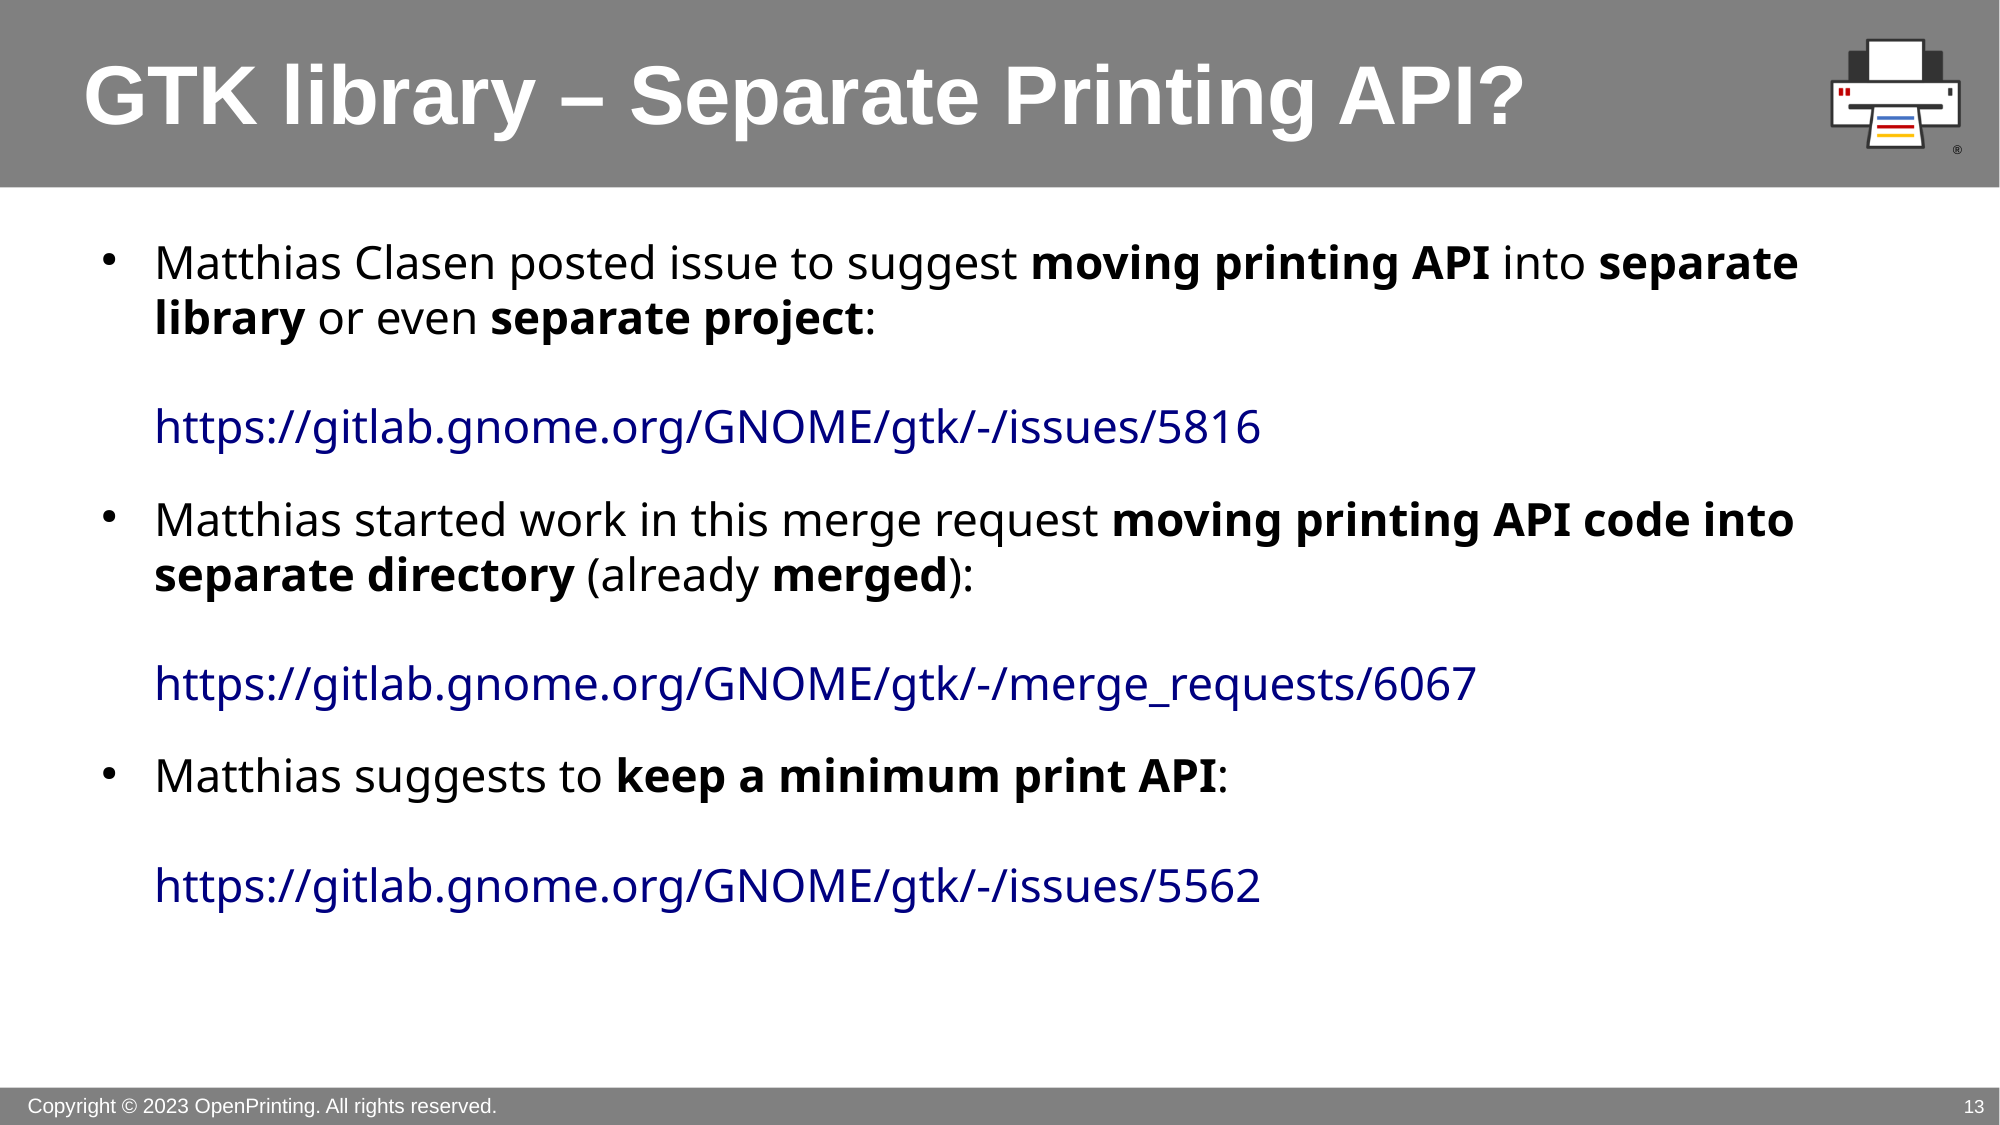

GTK library – Separate Printing API?
# Matthias Clasen posted issue to suggest moving printing API into separate library or even separate project: https://gitlab.gnome.org/GNOME/gtk/-/issues/5816
Matthias started work in this merge request moving printing API code into separate directory (already merged):
https://gitlab.gnome.org/GNOME/gtk/-/merge_requests/6067
Matthias suggests to keep a minimum print API:
https://gitlab.gnome.org/GNOME/gtk/-/issues/5562